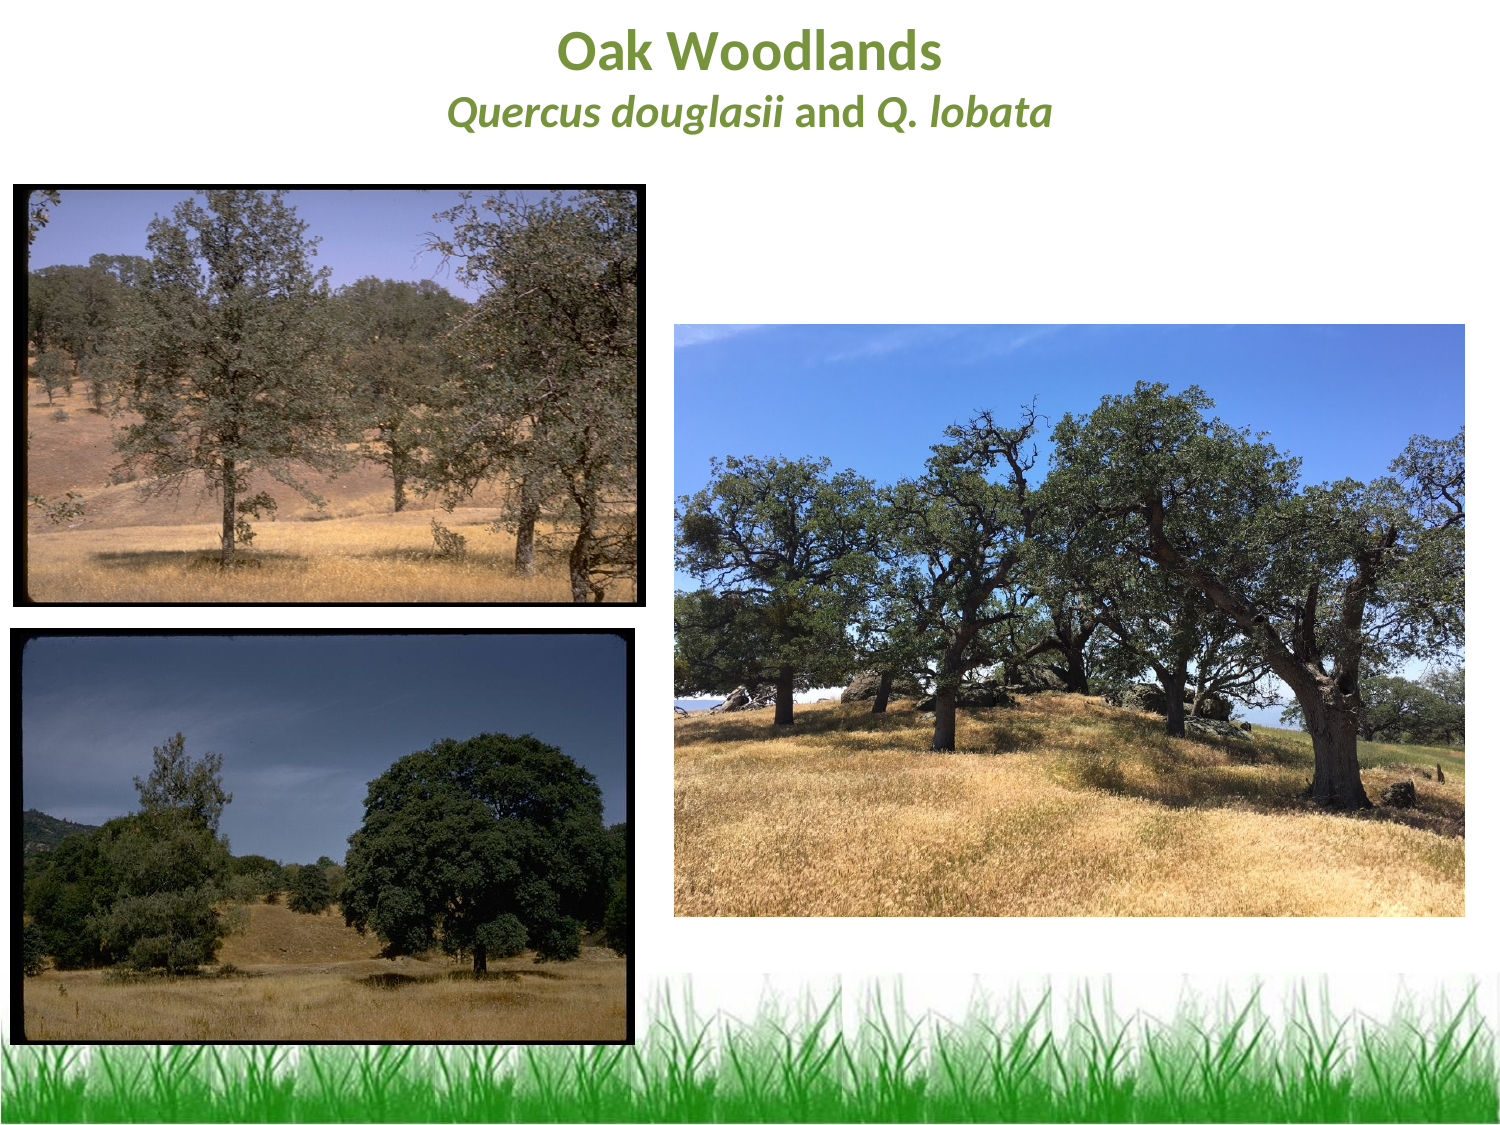

# Oak Woodlands Quercus douglasii and Q. lobata